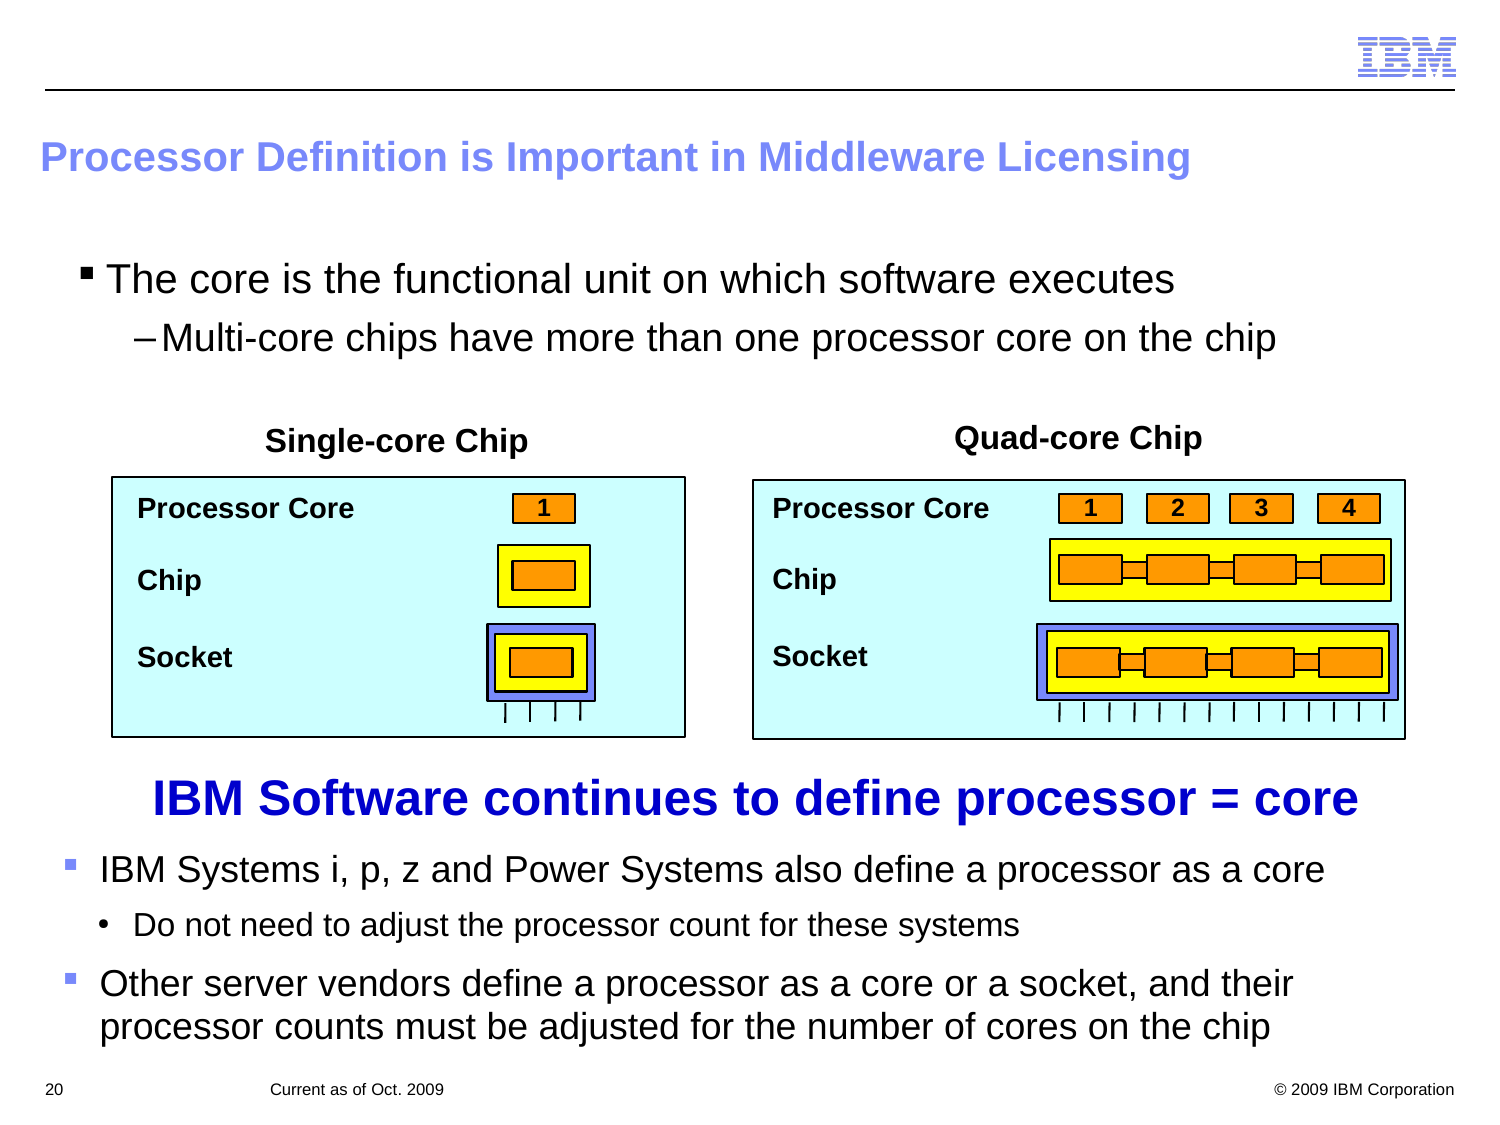

Processor Definition is Important in Middleware Licensing
# The core is the functional unit on which software executes
Multi-core chips have more than one processor core on the chip
Quad-core Chip
Single-core Chip
| Processor Core |
| --- |
| Chip |
| Socket |
| Processor Core |
| --- |
| Chip |
| Socket |
1
1
2
3
4
IBM Software continues to define processor = core
IBM Systems i, p, z and Power Systems also define a processor as a core
Do not need to adjust the processor count for these systems
Other server vendors define a processor as a core or a socket, and their processor counts must be adjusted for the number of cores on the chip
20
Current as of Oct. 2009